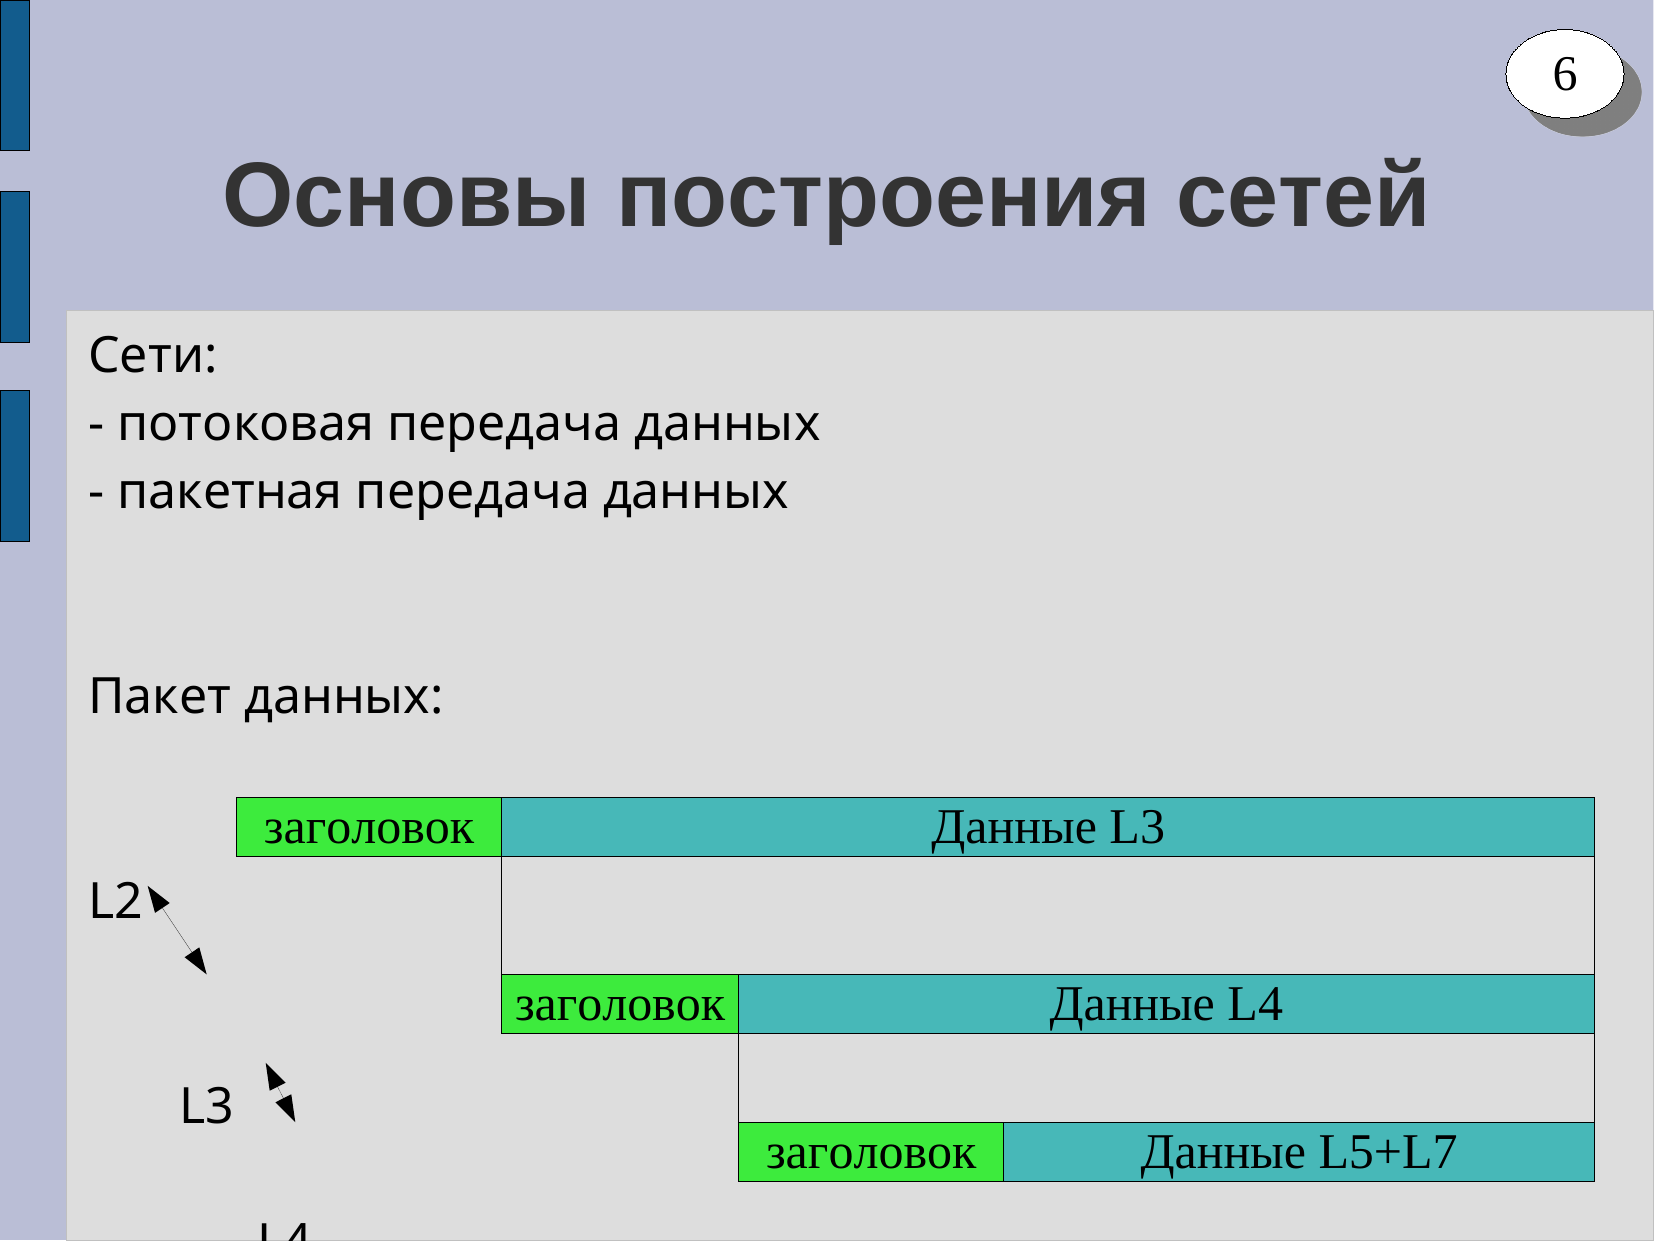

6
# Основы построения сетей
Сети:
- потоковая передача данных
- пакетная передача данных
Пакет данных:
L2
 L3
 L4
заголовок
Данные L3
заголовок
Данные L4
заголовок
Данные L5+L7